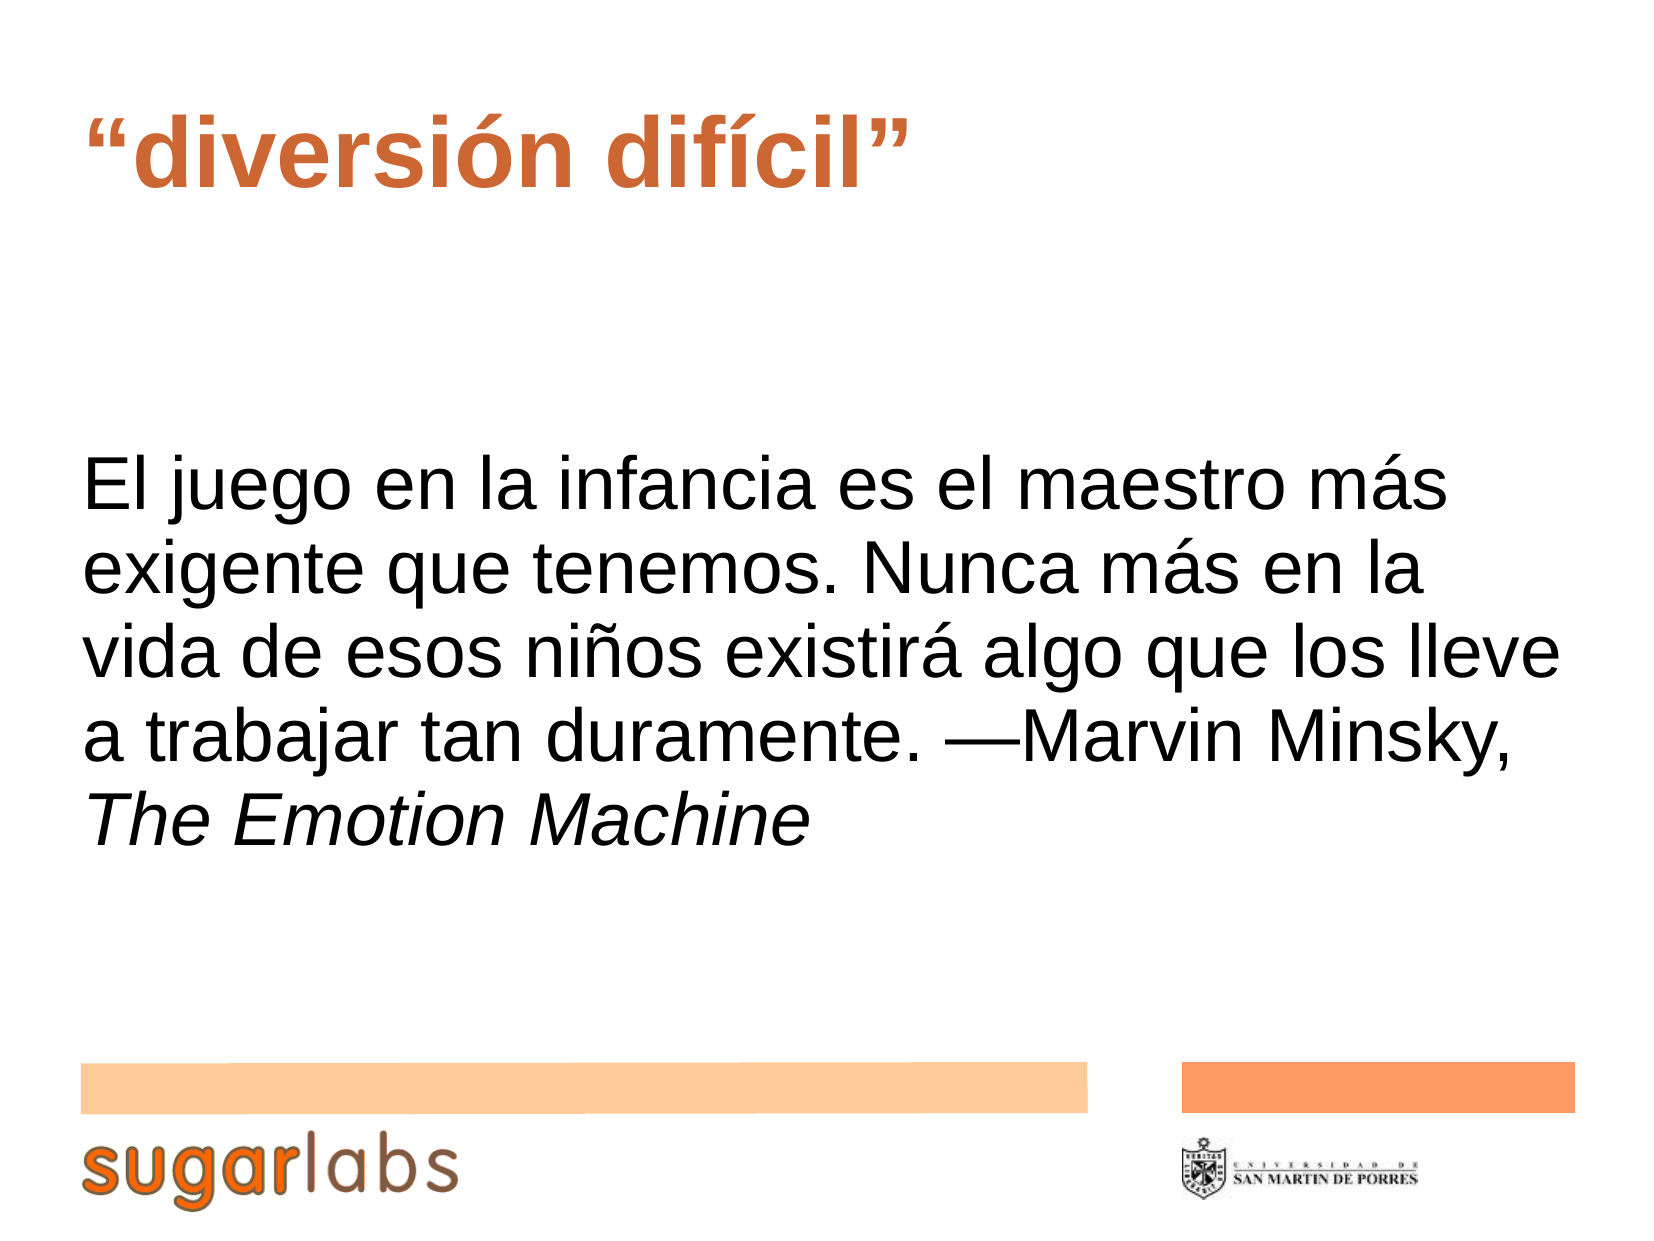

# “diversión difícil”
El juego en la infancia es el maestro más exigente que tenemos. Nunca más en la vida de esos niños existirá algo que los lleve a trabajar tan duramente. —Marvin Minsky, The Emotion Machine